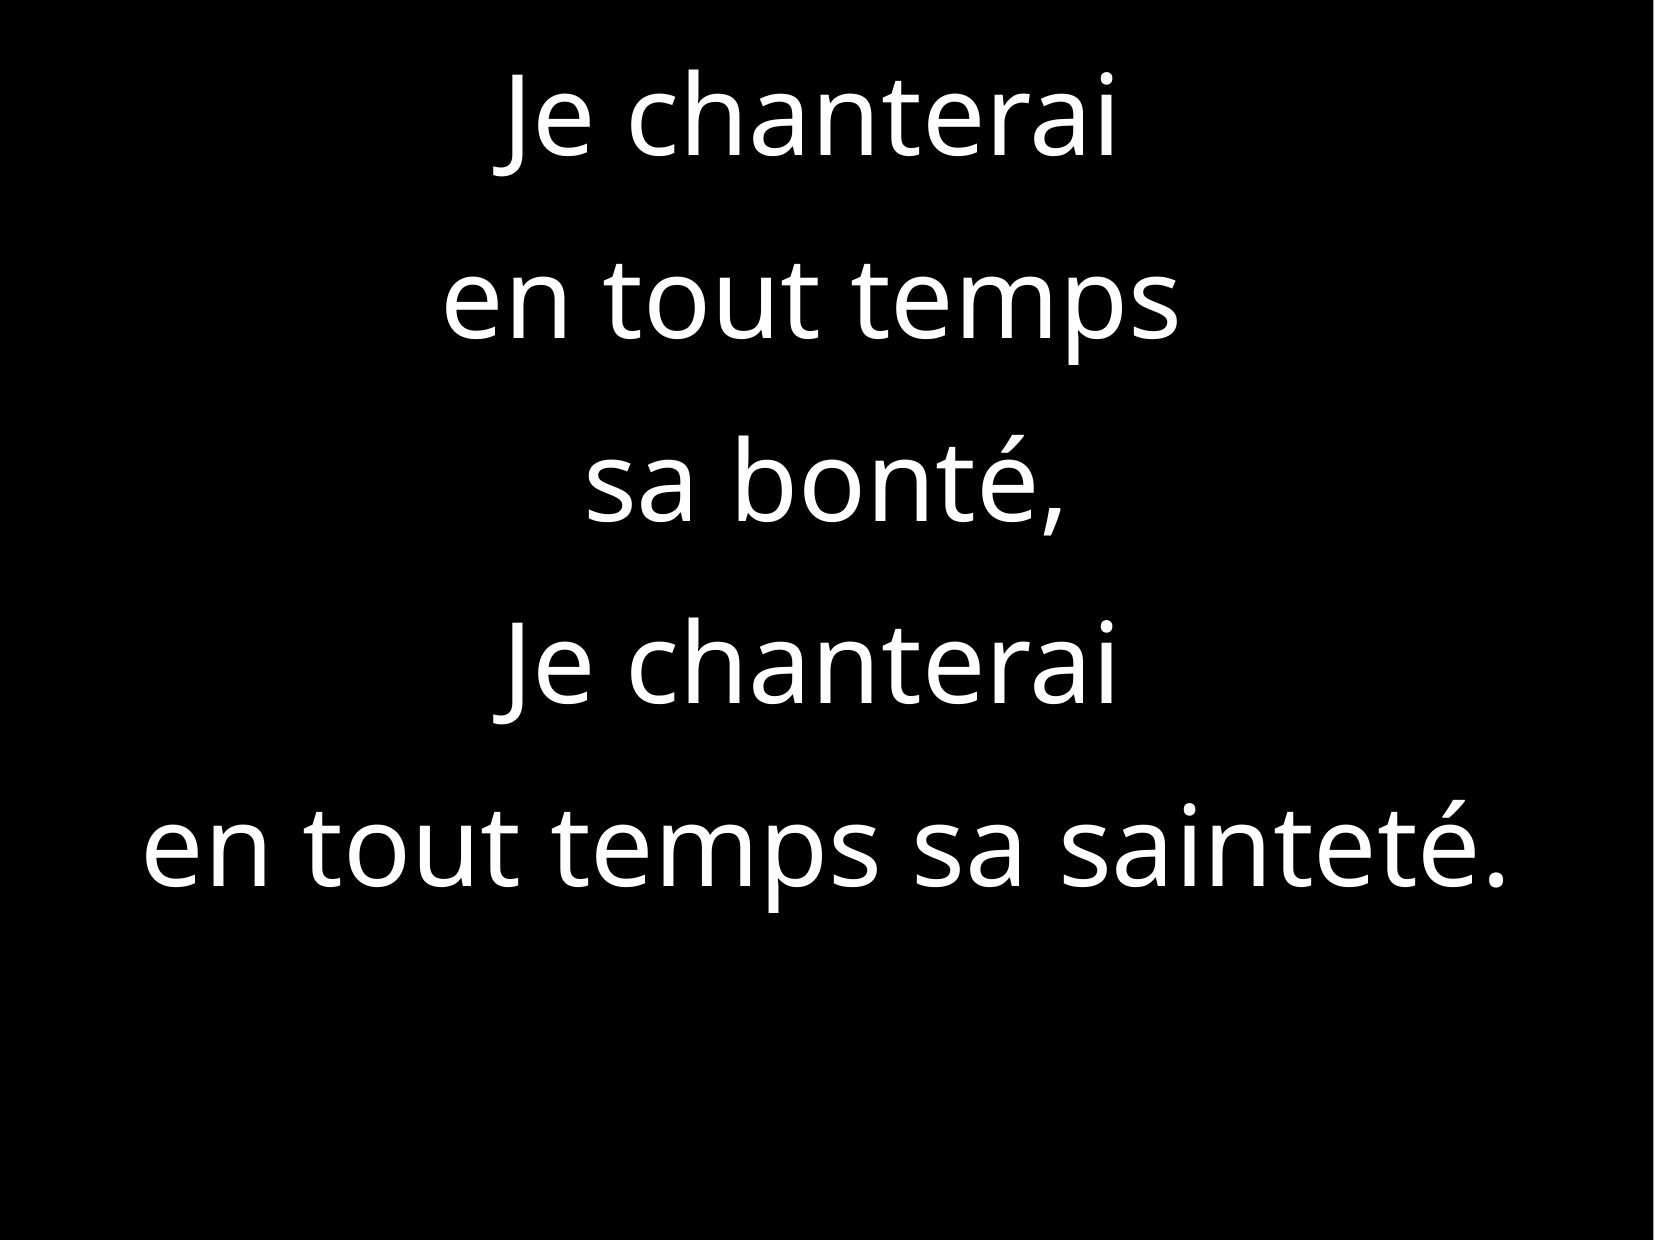

# Je chanterai
en tout temps
sa bonté,
Je chanterai
en tout temps sa sainteté.